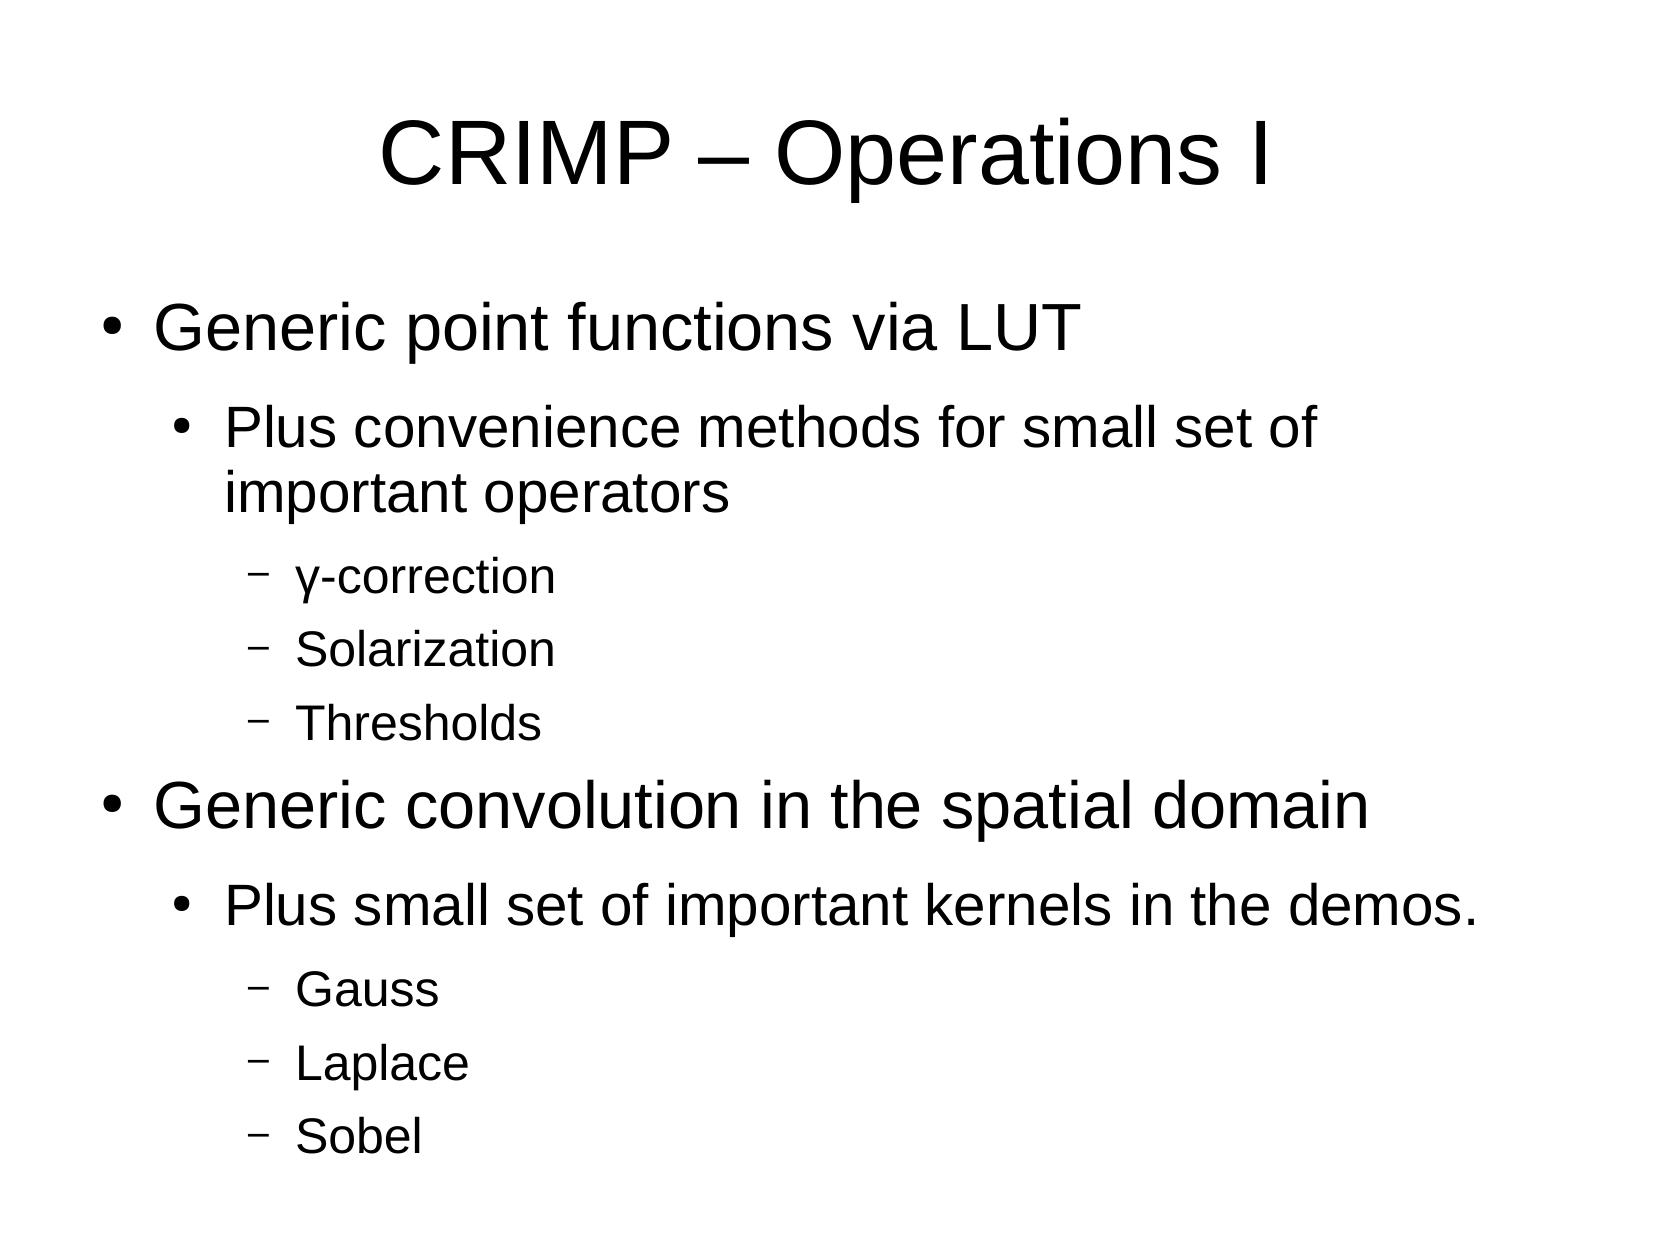

# CRIMP – Operations I
Generic point functions via LUT
Plus convenience methods for small set of important operators
γ-correction
Solarization
Thresholds
Generic convolution in the spatial domain
Plus small set of important kernels in the demos.
Gauss
Laplace
Sobel